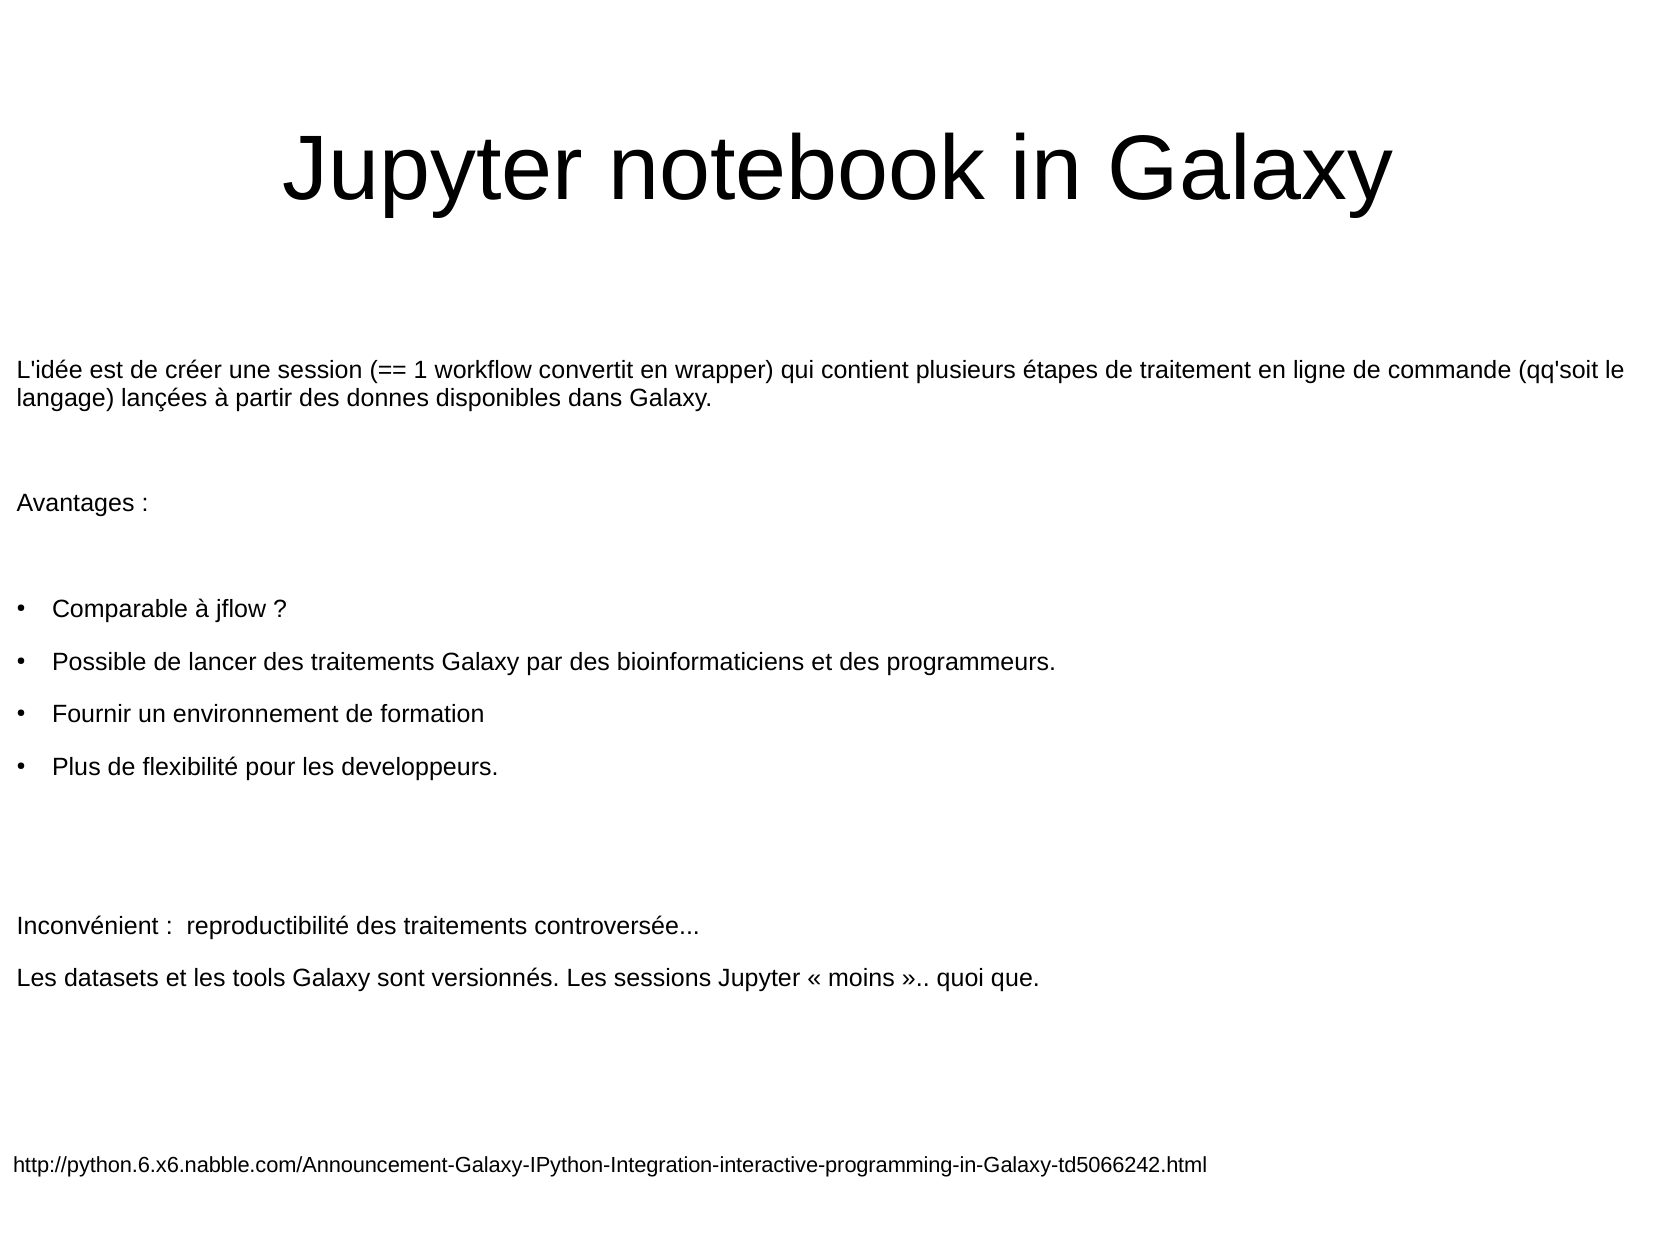

# Jupyter notebook in Galaxy
L'idée est de créer une session (== 1 workflow convertit en wrapper) qui contient plusieurs étapes de traitement en ligne de commande (qq'soit le langage) lançées à partir des donnes disponibles dans Galaxy.
Avantages :
Comparable à jflow ?
Possible de lancer des traitements Galaxy par des bioinformaticiens et des programmeurs.
Fournir un environnement de formation
Plus de flexibilité pour les developpeurs.
Inconvénient : reproductibilité des traitements controversée...
Les datasets et les tools Galaxy sont versionnés. Les sessions Jupyter « moins ».. quoi que.
http://python.6.x6.nabble.com/Announcement-Galaxy-IPython-Integration-interactive-programming-in-Galaxy-td5066242.html